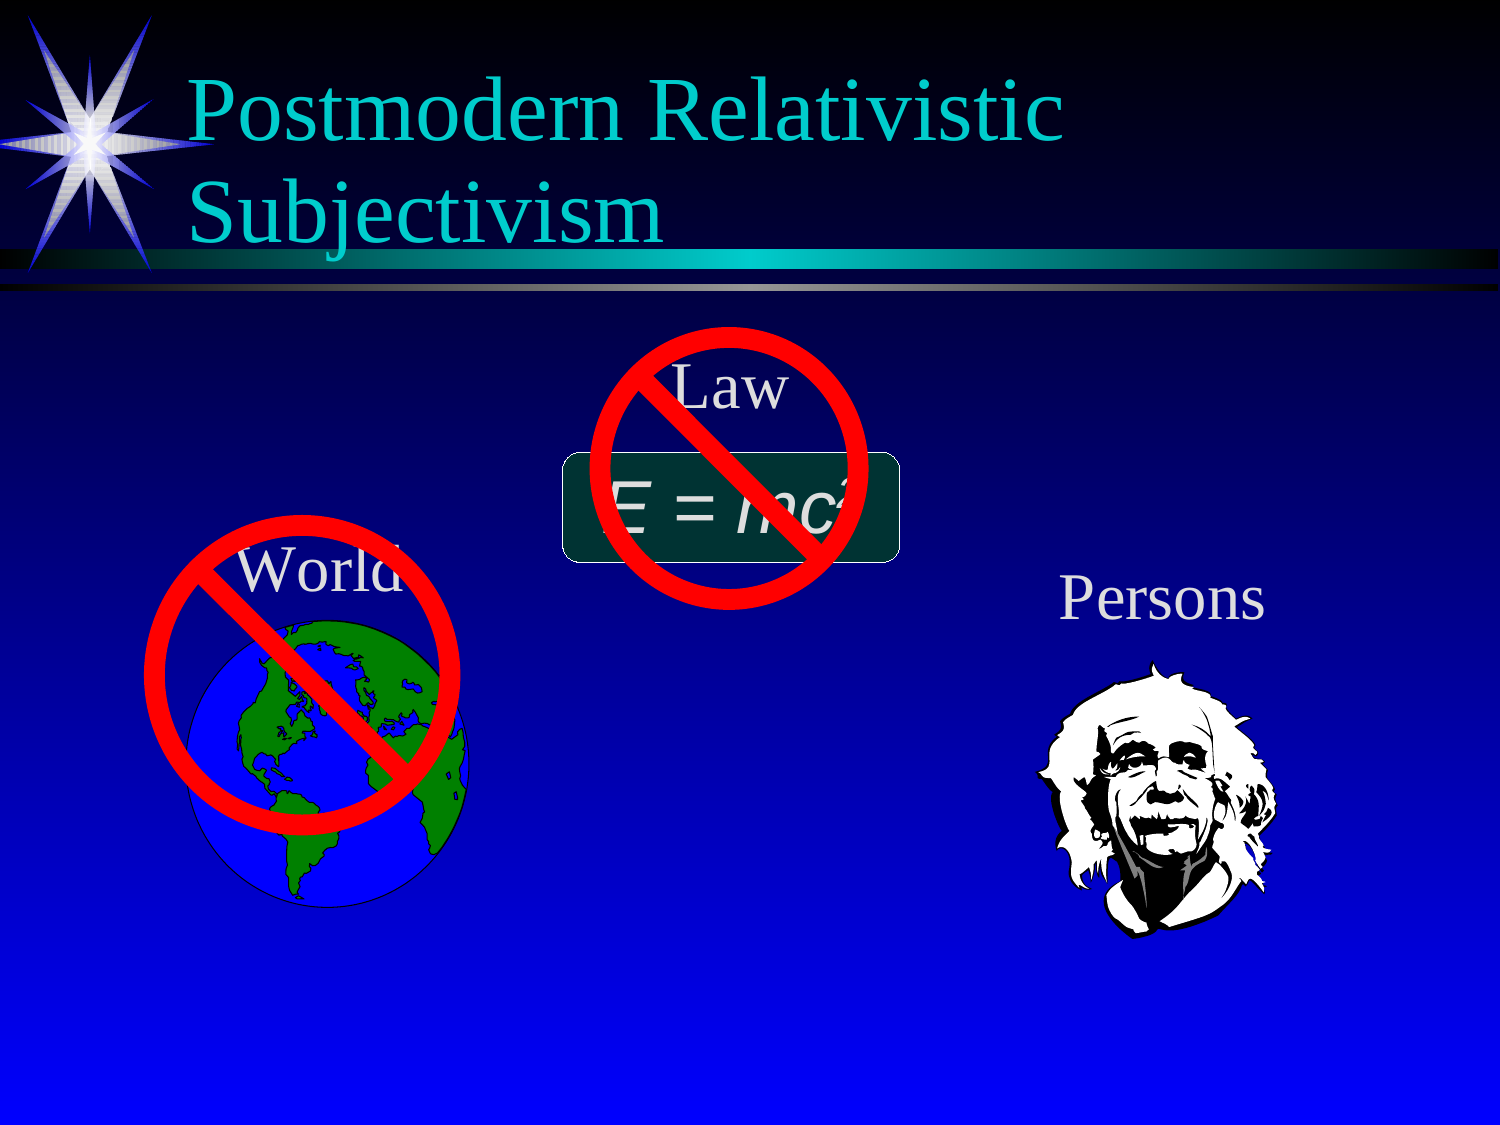

# Postmodern Relativistic Subjectivism
Law
E = mc2
World
Persons